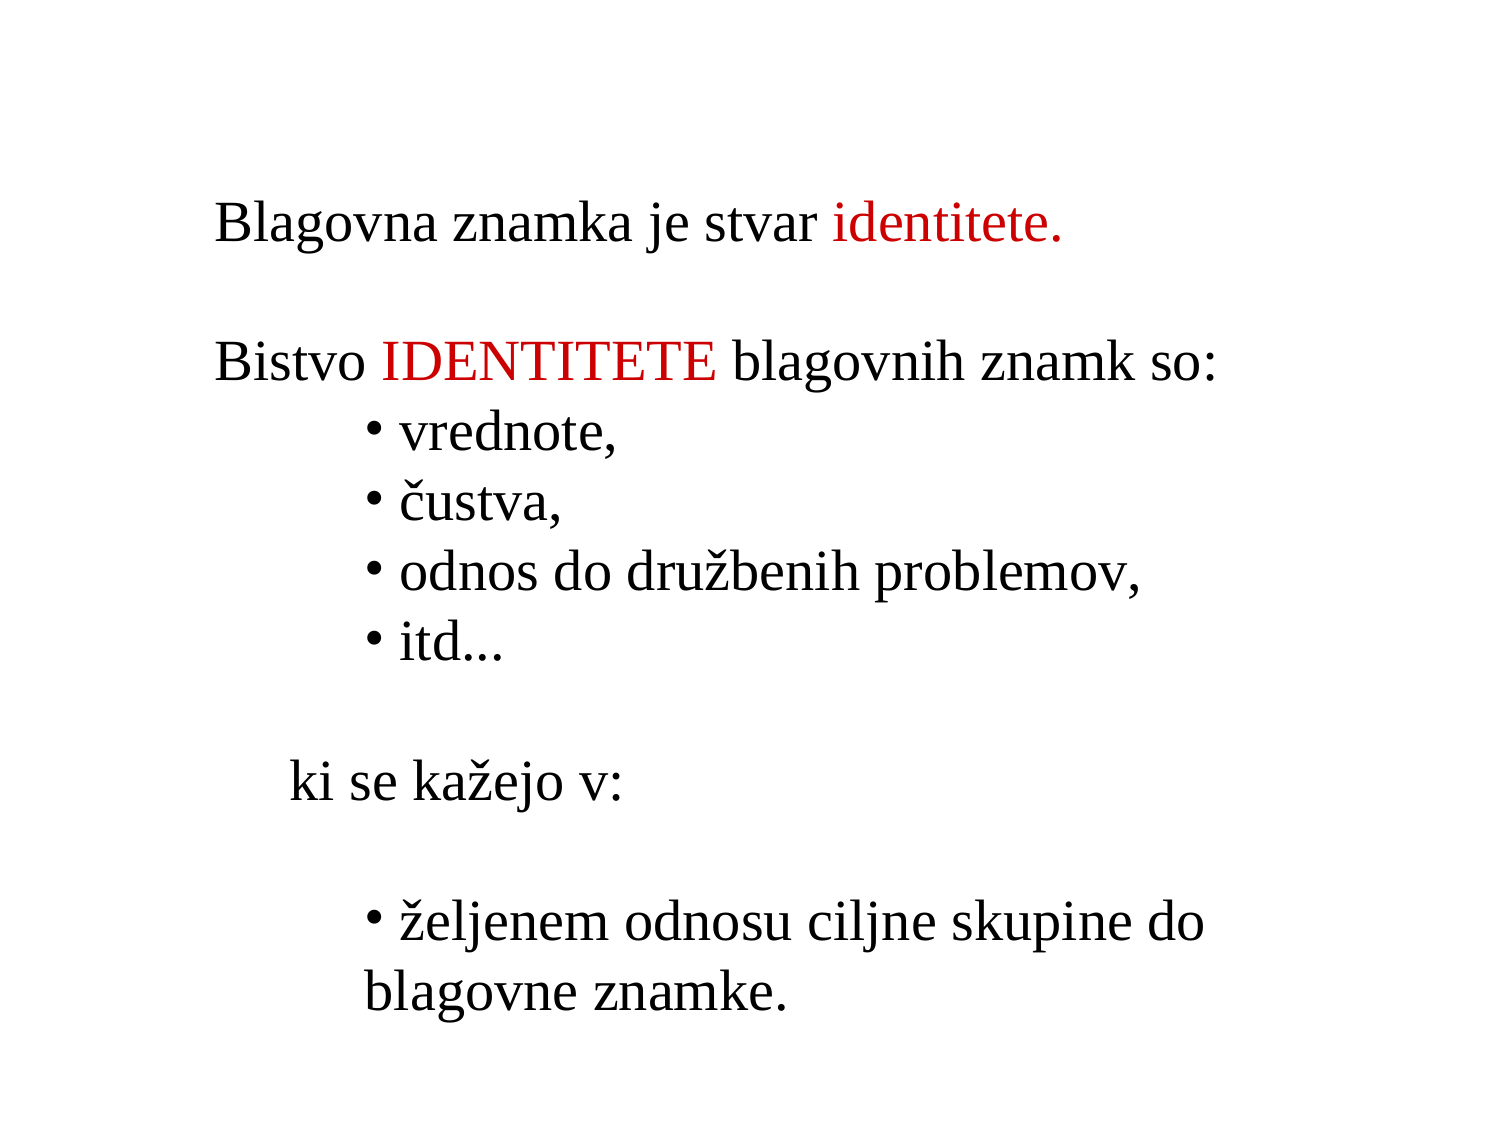

Blagovna znamka je stvar identitete.
Bistvo IDENTITETE blagovnih znamk so:
 vrednote,
 čustva,
 odnos do družbenih problemov,
 itd...
ki se kažejo v:
 željenem odnosu ciljne skupine do blagovne znamke.